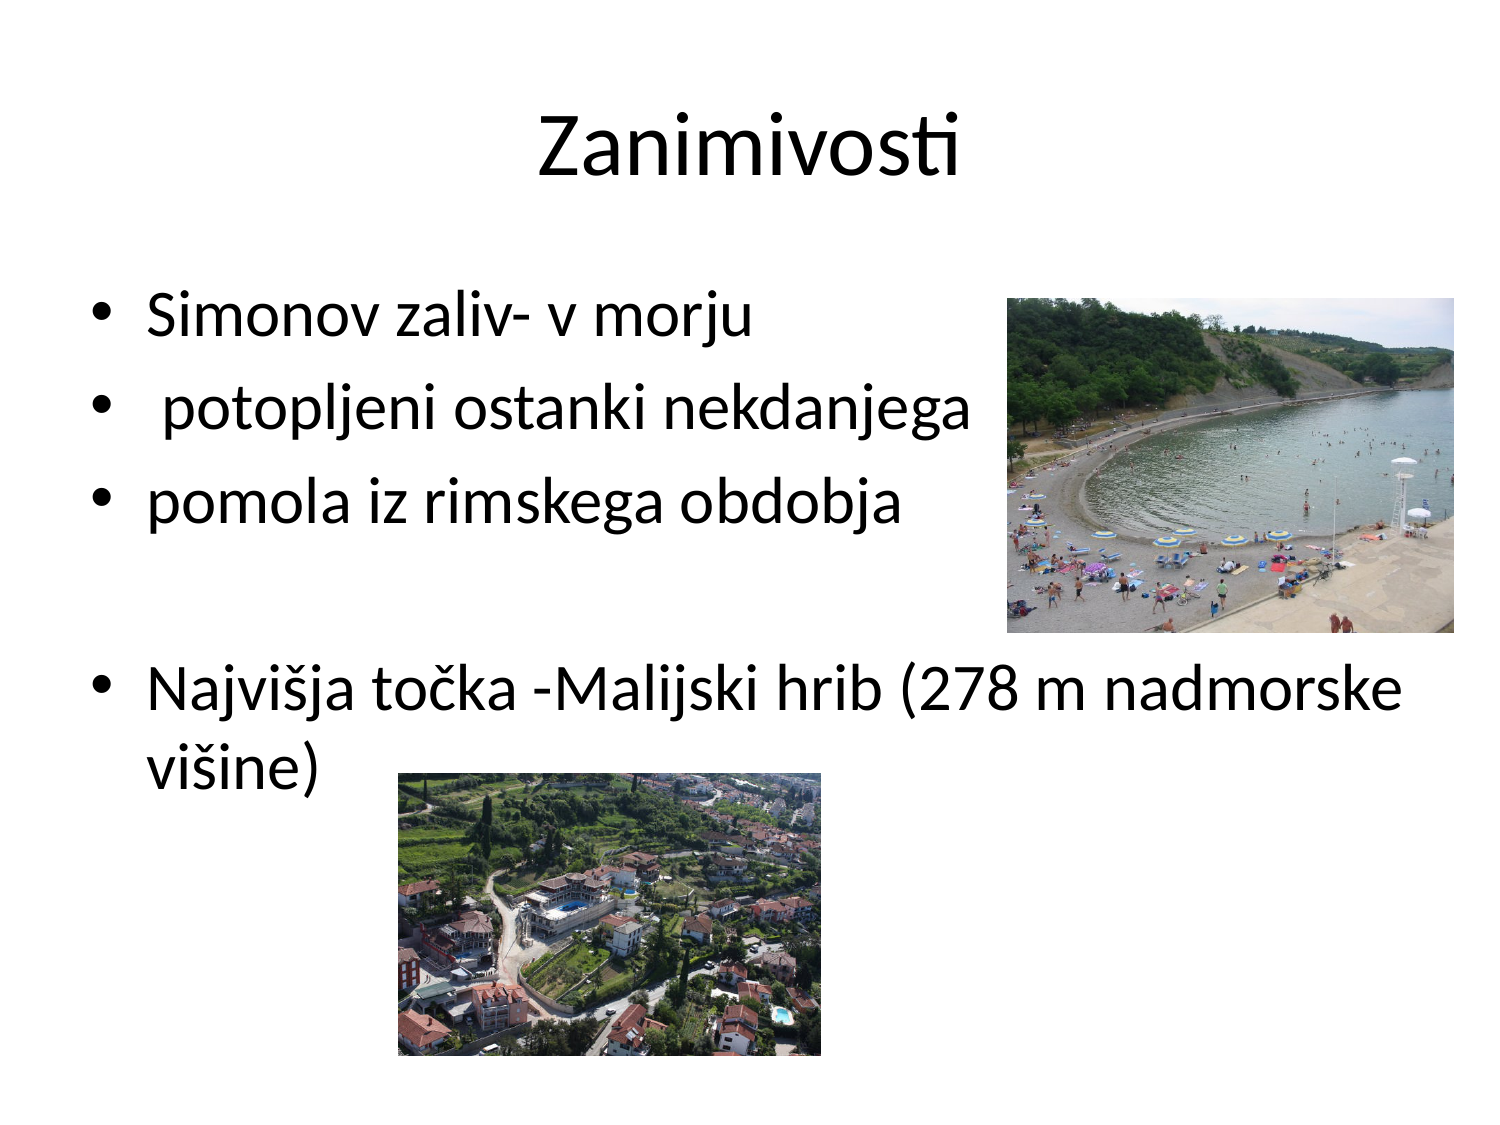

# Zanimivosti
Simonov zaliv- v morju
 potopljeni ostanki nekdanjega
pomola iz rimskega obdobja
Najvišja točka -Malijski hrib (278 m nadmorske višine)